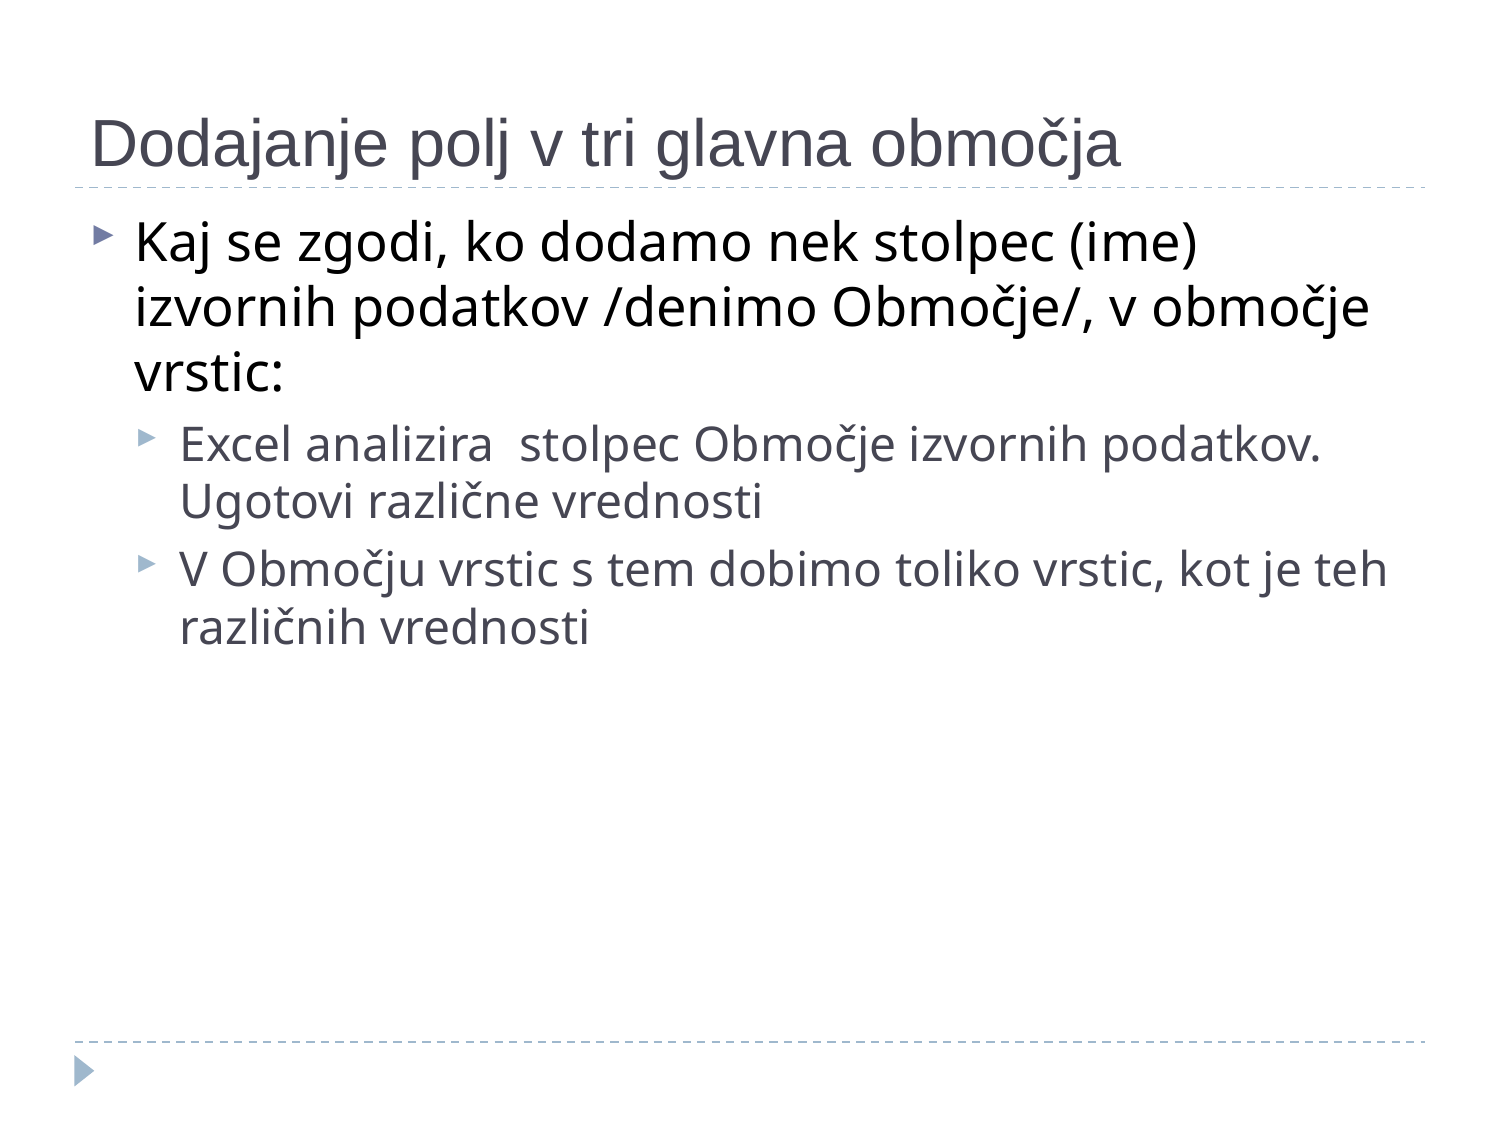

# Dodajanje polj v tri glavna območja
Kaj se zgodi, ko dodamo nek stolpec (ime) izvornih podatkov /denimo Območje/, v območje vrstic:
Excel analizira stolpec Območje izvornih podatkov. Ugotovi različne vrednosti
V Območju vrstic s tem dobimo toliko vrstic, kot je teh različnih vrednosti